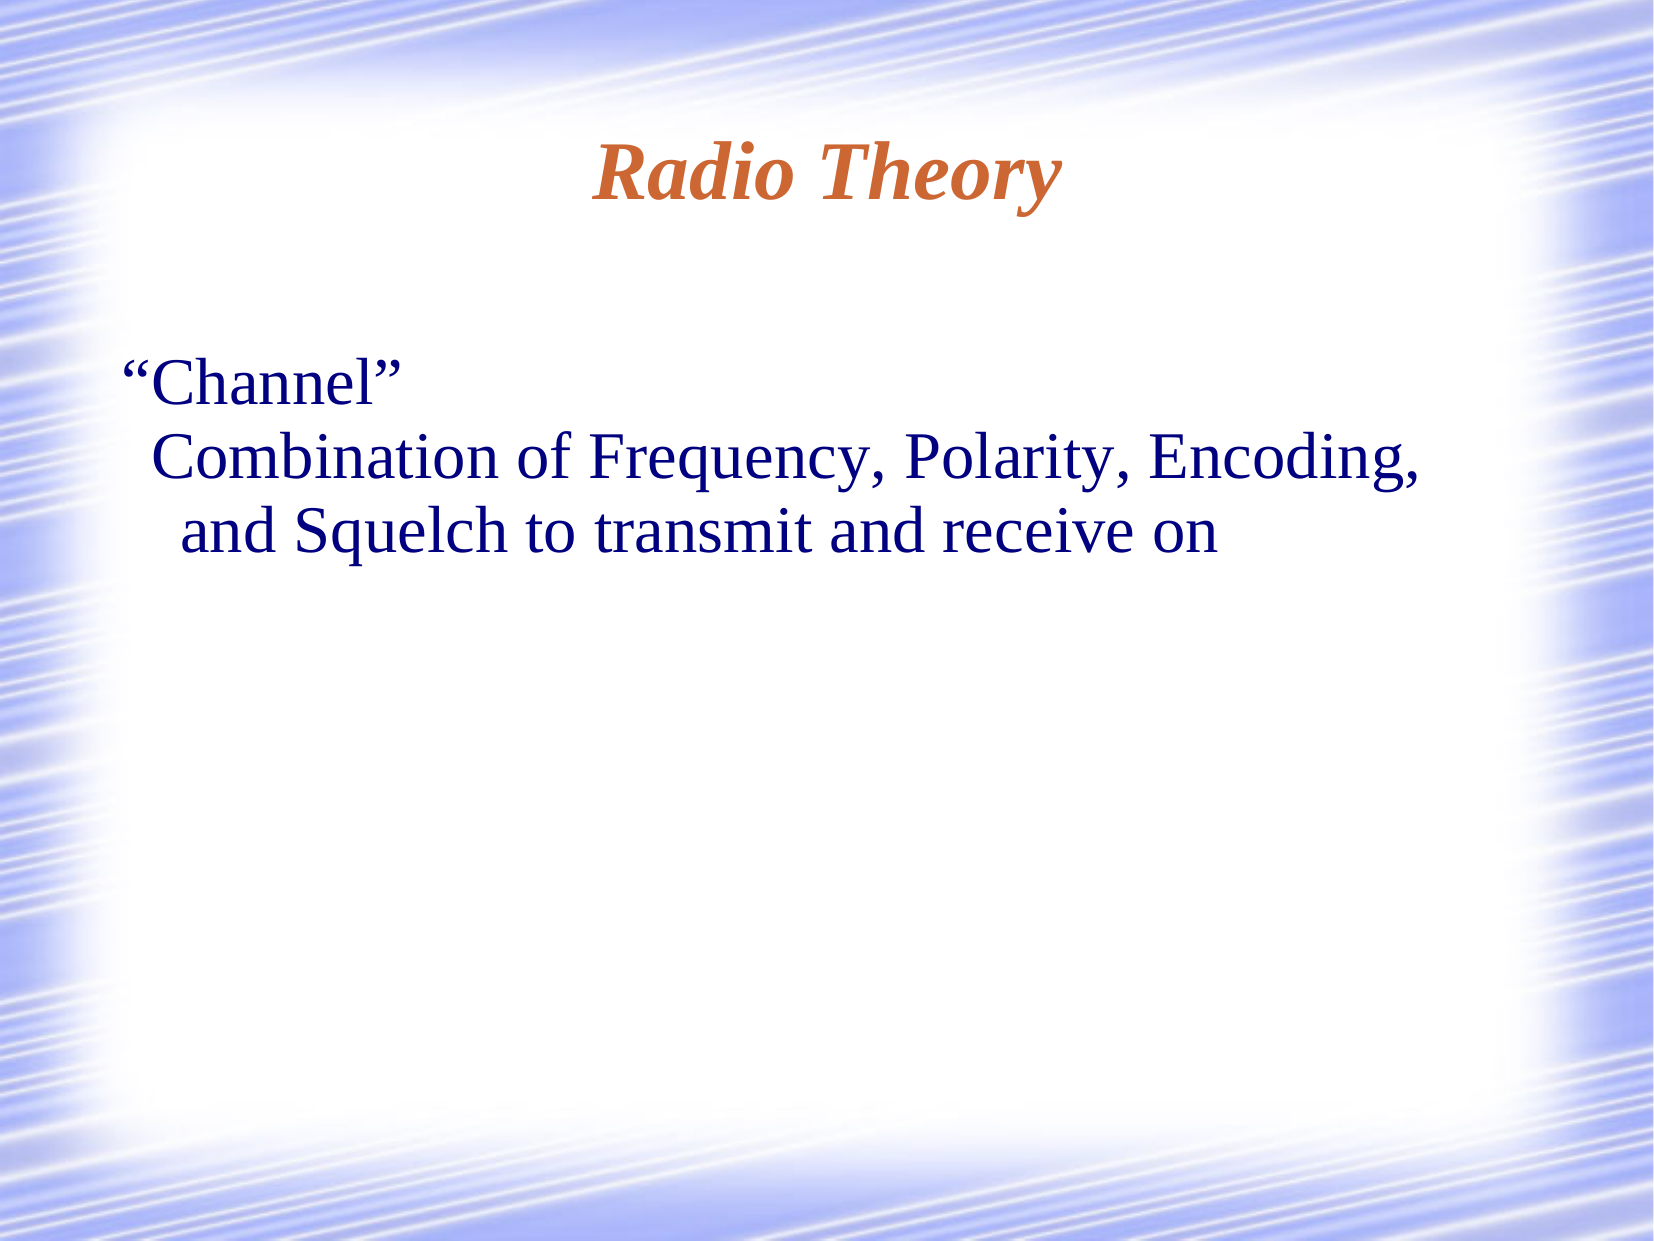

# Radio Theory
“Channel”
Combination of Frequency, Polarity, Encoding, and Squelch to transmit and receive on